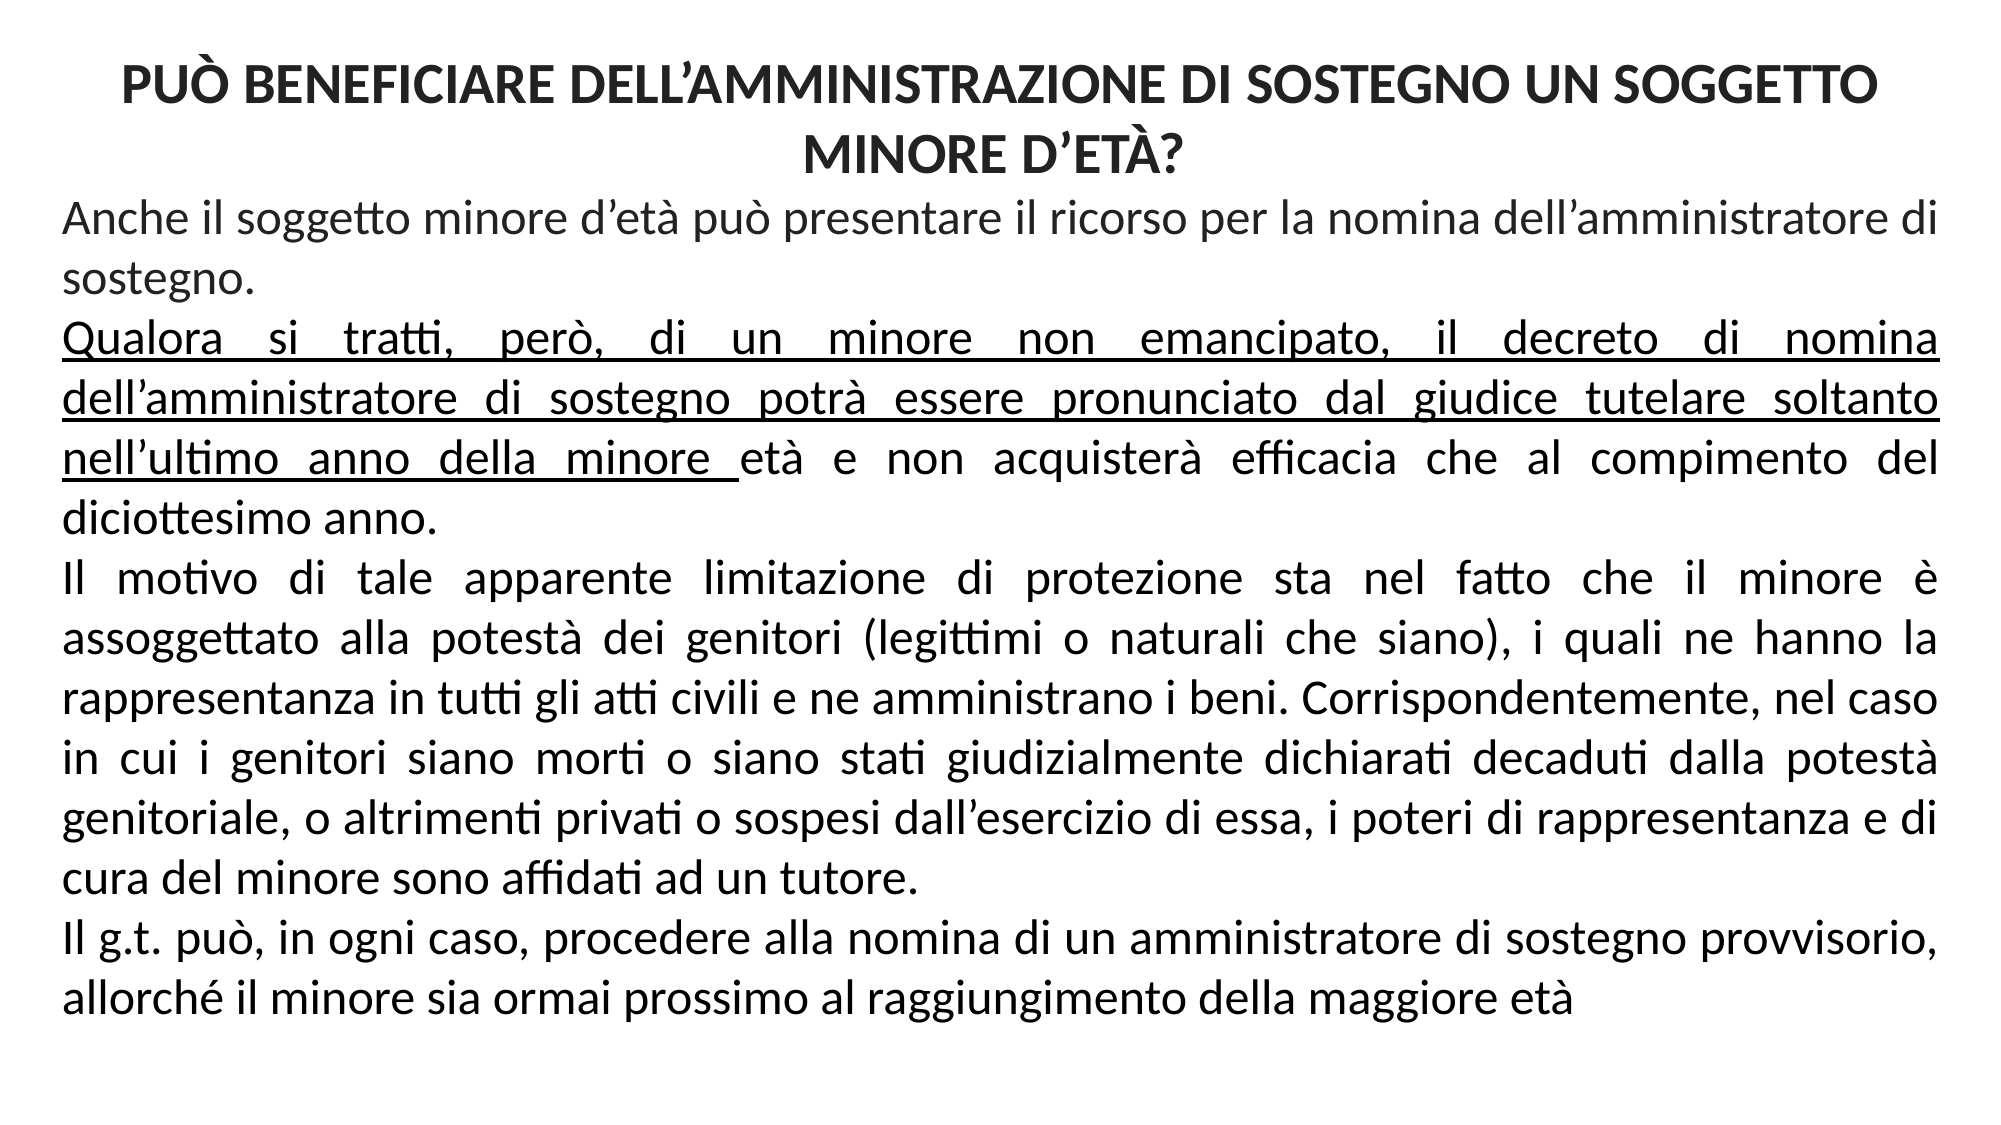

PUÒ BENEFICIARE DELL’AMMINISTRAZIONE DI SOSTEGNO UN SOGGETTO MINORE D’ETÀ?
Anche il soggetto minore d’età può presentare il ricorso per la nomina dell’amministratore di sostegno.
Qualora si tratti, però, di un minore non emancipato, il decreto di nomina dell’amministratore di sostegno potrà essere pronunciato dal giudice tutelare soltanto nell’ultimo anno della minore età e non acquisterà efficacia che al compimento del diciottesimo anno.
Il motivo di tale apparente limitazione di protezione sta nel fatto che il minore è assoggettato alla potestà dei genitori (legittimi o naturali che siano), i quali ne hanno la rappresentanza in tutti gli atti civili e ne amministrano i beni. Corrispondentemente, nel caso in cui i genitori siano morti o siano stati giudizialmente dichiarati decaduti dalla potestà genitoriale, o altrimenti privati o sospesi dall’esercizio di essa, i poteri di rappresentanza e di cura del minore sono affidati ad un tutore.
Il g.t. può, in ogni caso, procedere alla nomina di un amministratore di sostegno provvisorio, allorché il minore sia ormai prossimo al raggiungimento della maggiore età